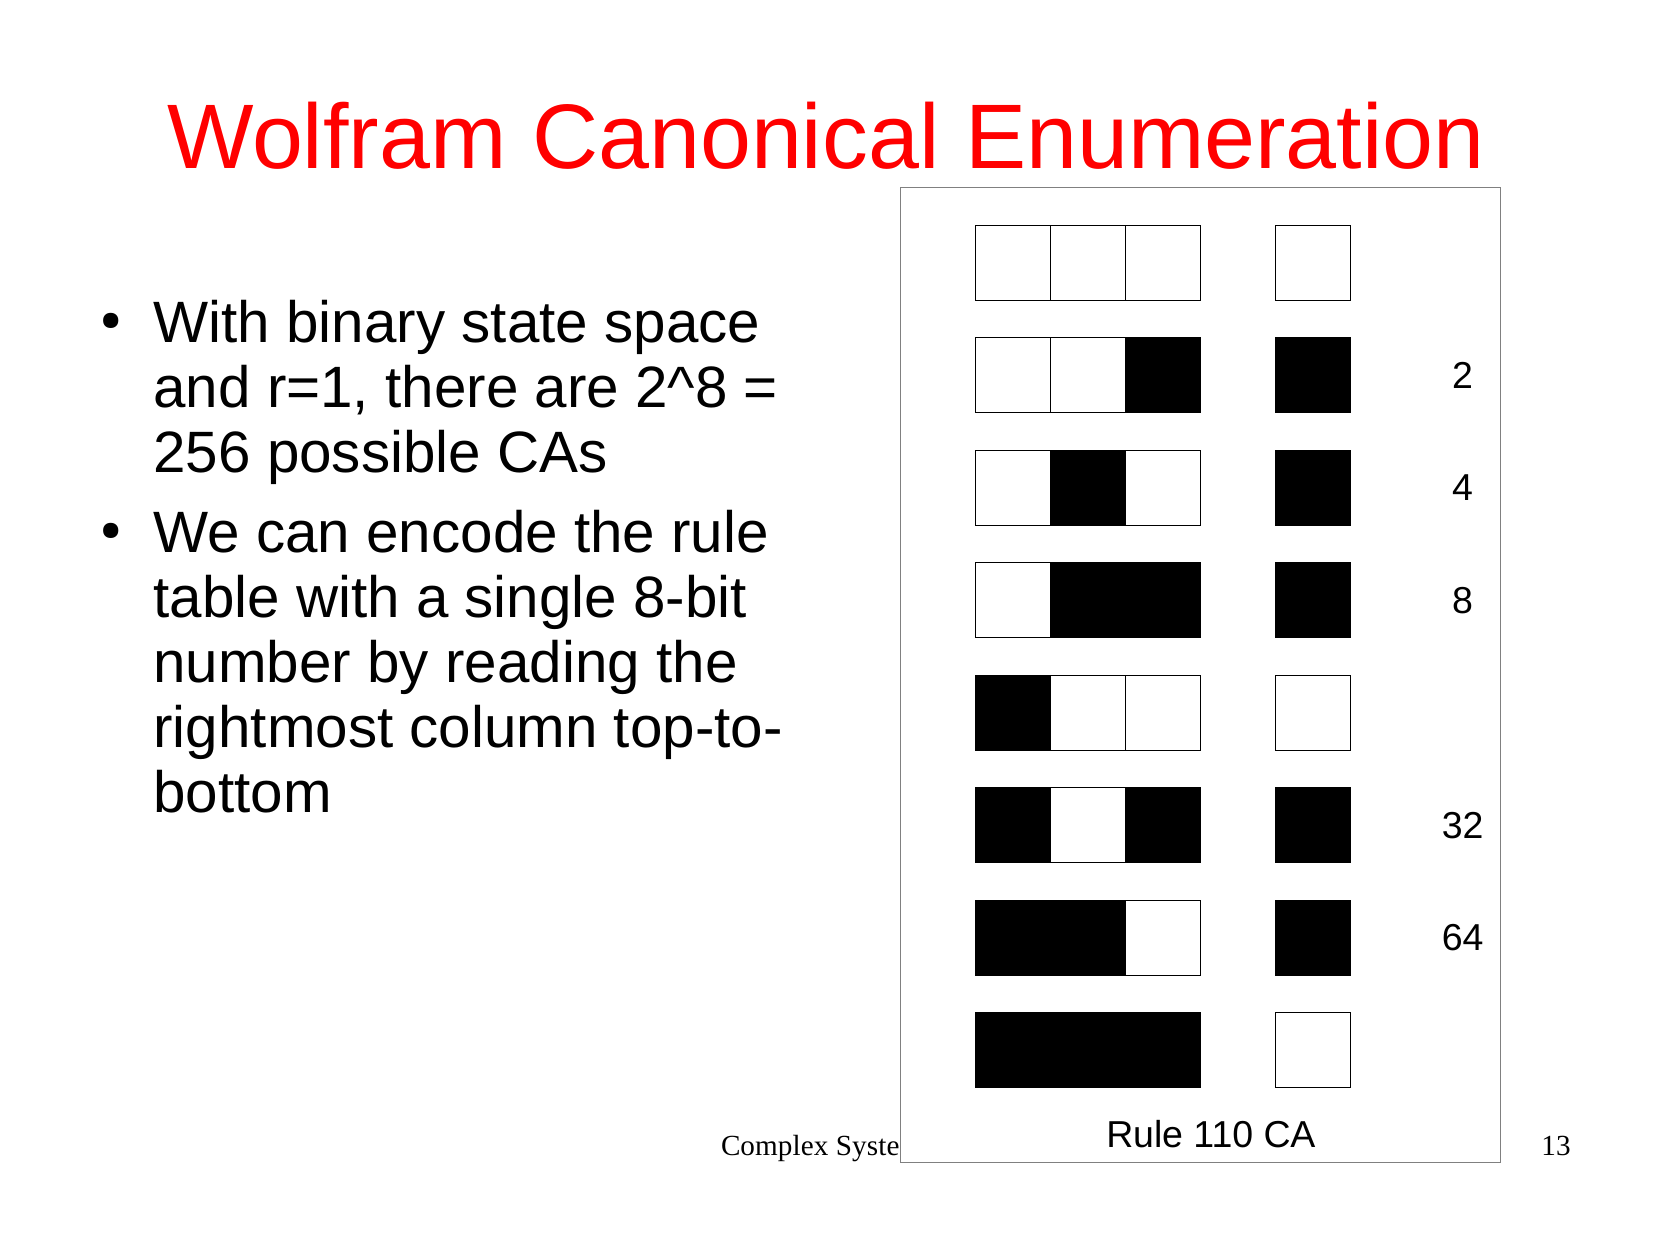

# Wolfram Canonical Enumeration
With binary state space and r=1, there are 2^8 = 256 possible CAs
We can encode the rule table with a single 8-bit number by reading the rightmost column top-to-bottom
2
4
8
32
64
Rule 110 CA
Complex Systems
13